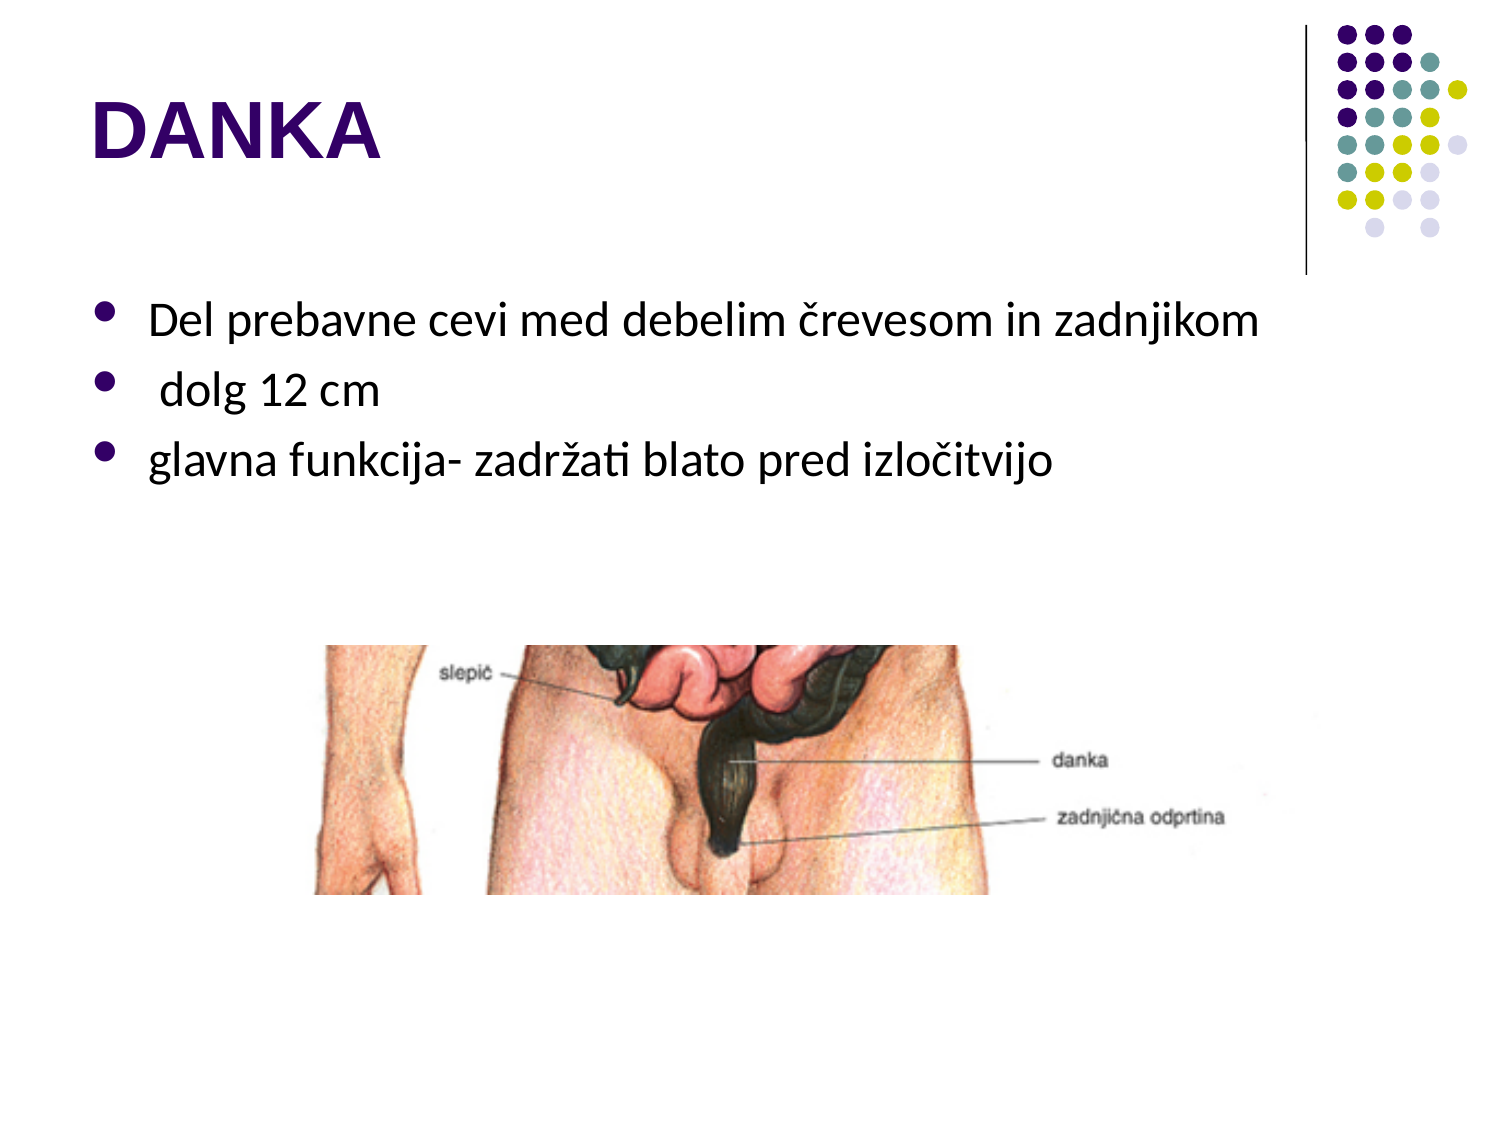

# DANKA
Del prebavne cevi med debelim črevesom in zadnjikom
 dolg 12 cm
glavna funkcija- zadržati blato pred izločitvijo